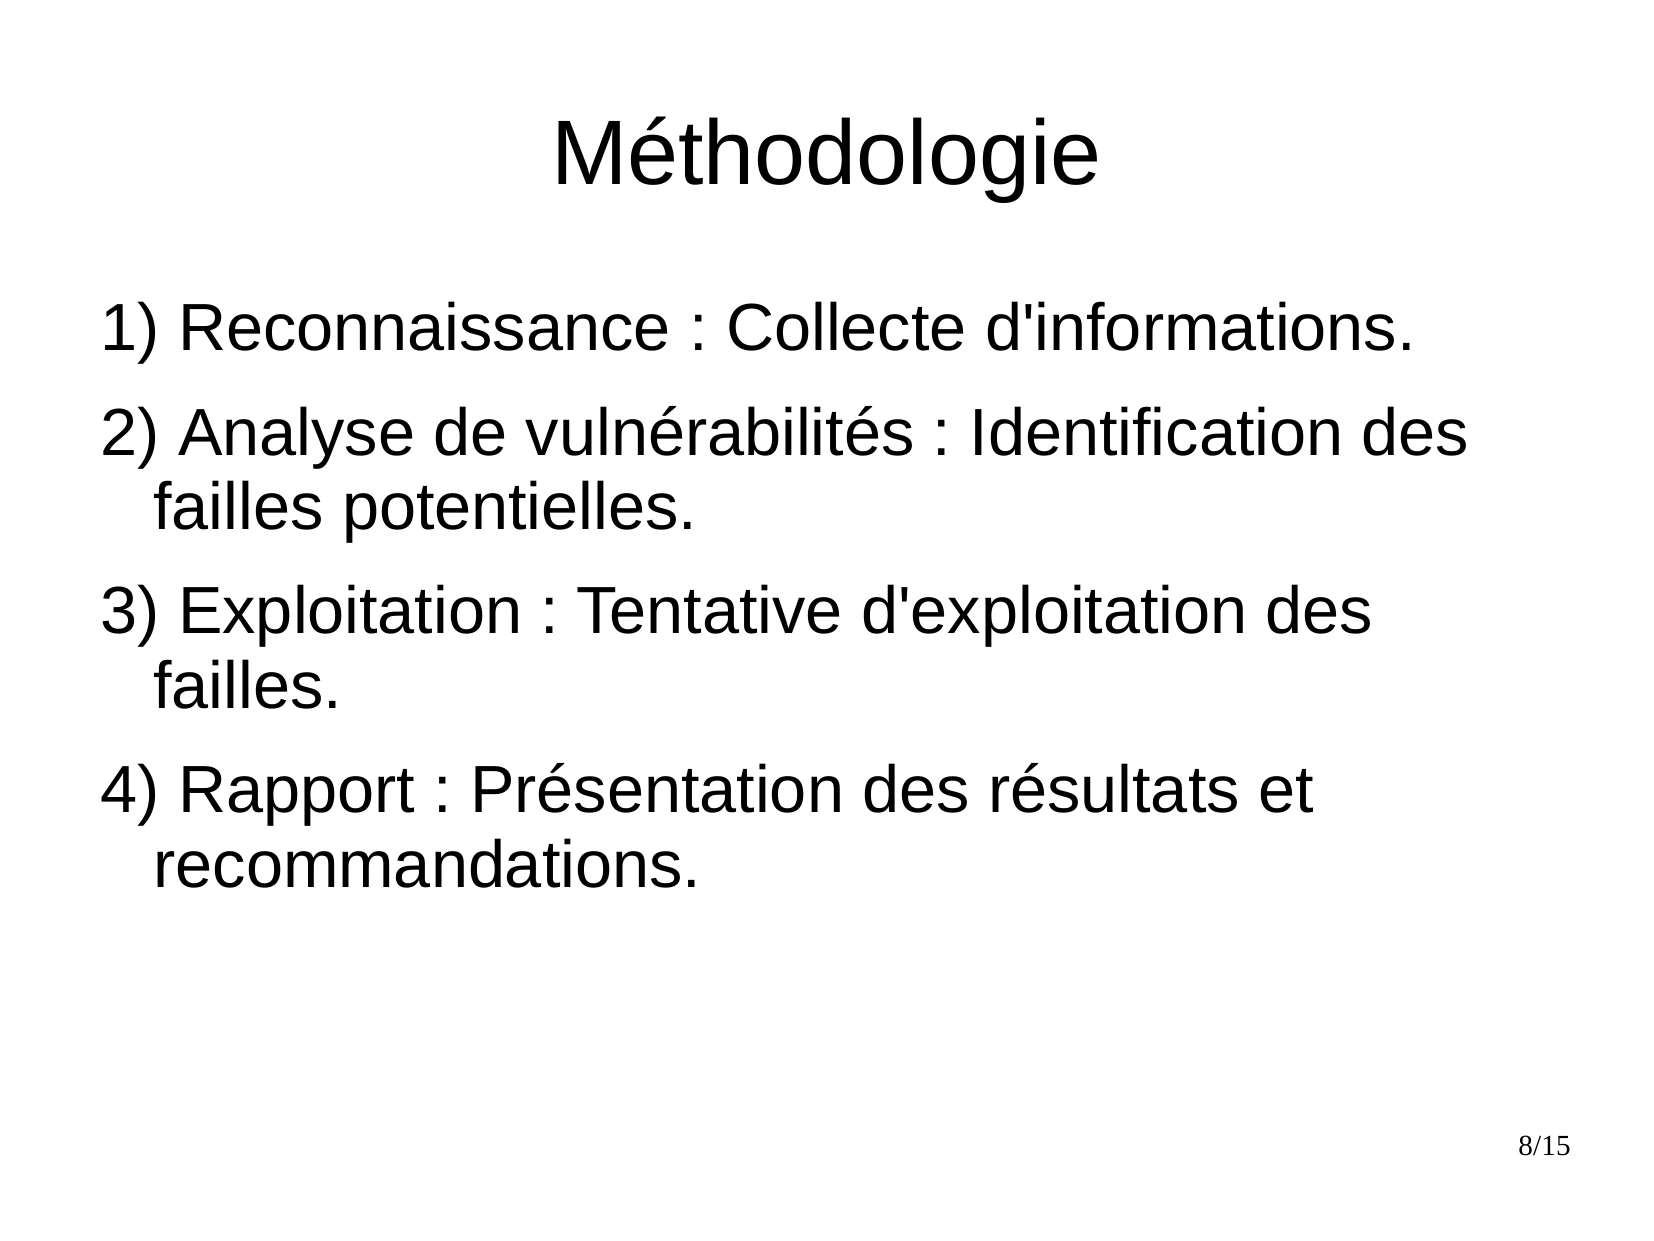

# Méthodologie
 Reconnaissance : Collecte d'informations.
 Analyse de vulnérabilités : Identification des failles potentielles.
 Exploitation : Tentative d'exploitation des failles.
 Rapport : Présentation des résultats et recommandations.
8